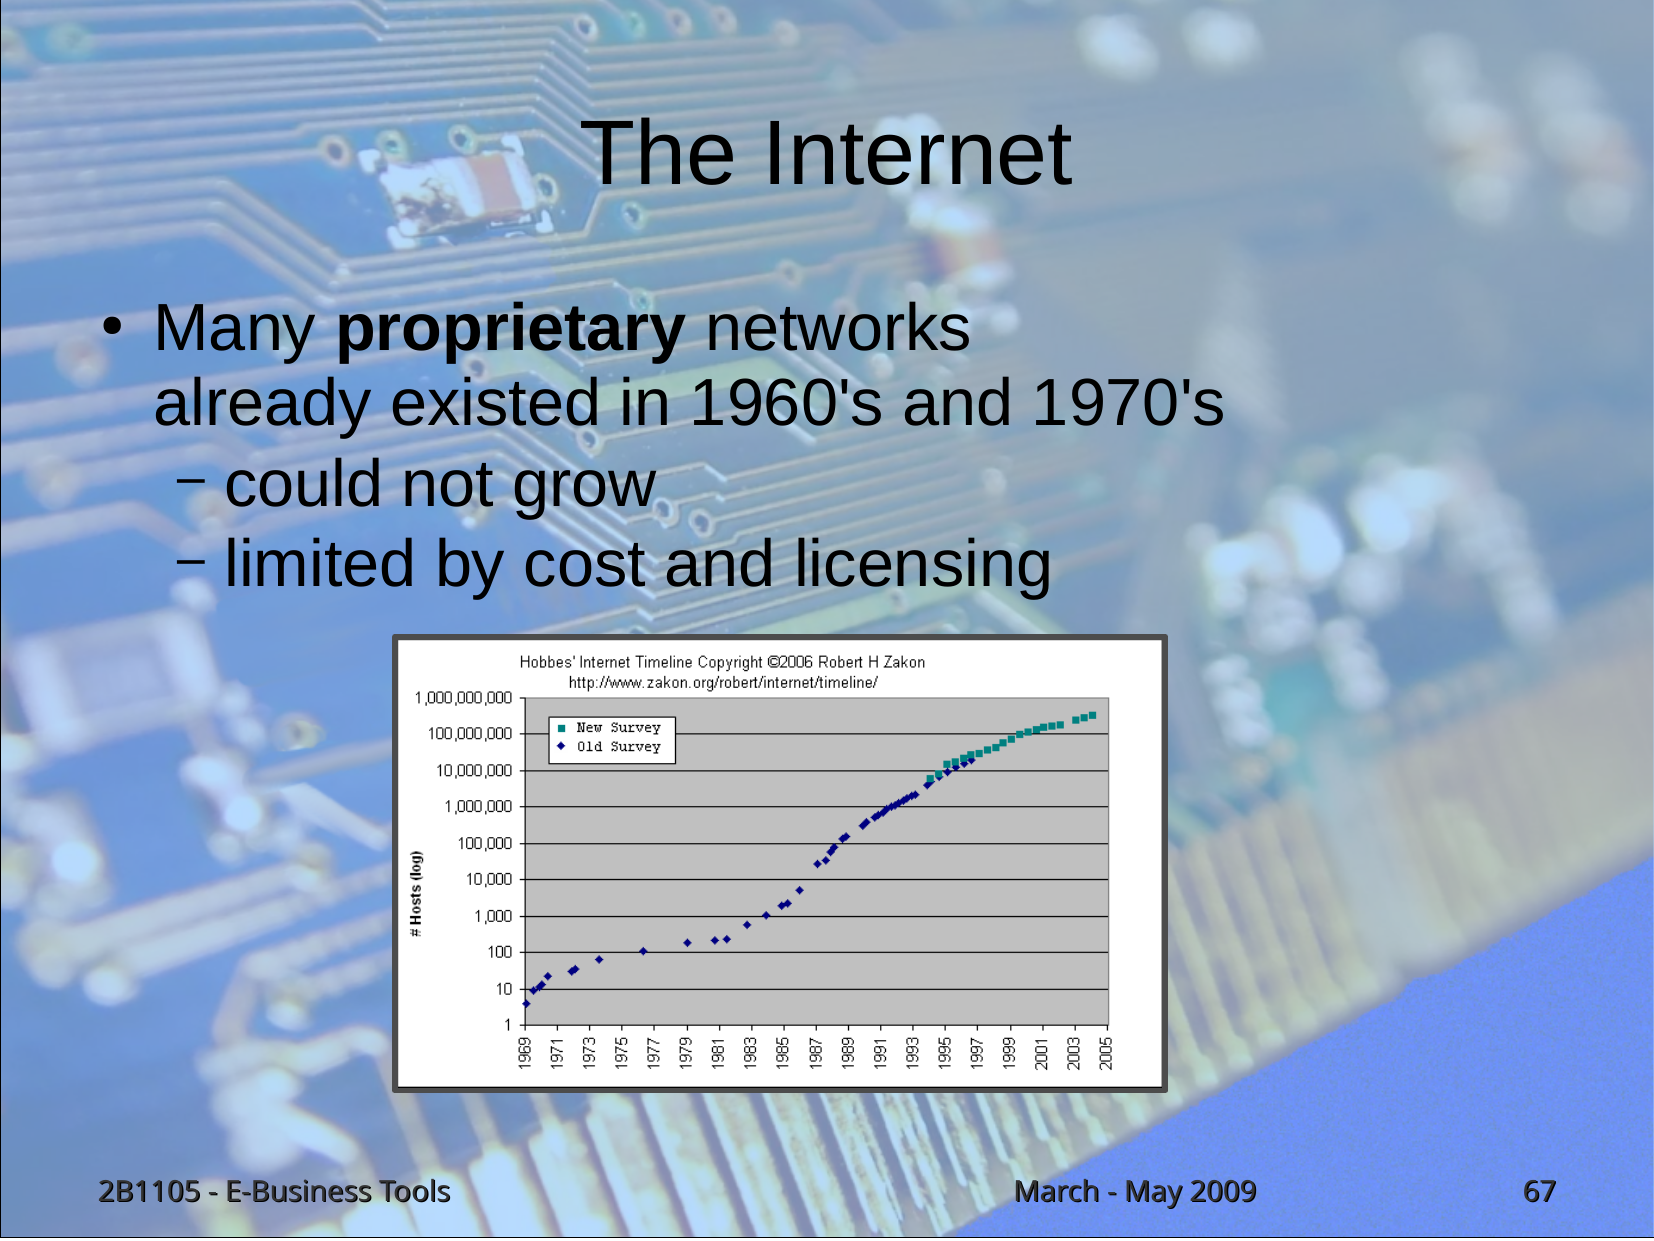

# The Internet
Many proprietary networks
already existed in 1960's and 1970's
could not grow
limited by cost and licensing